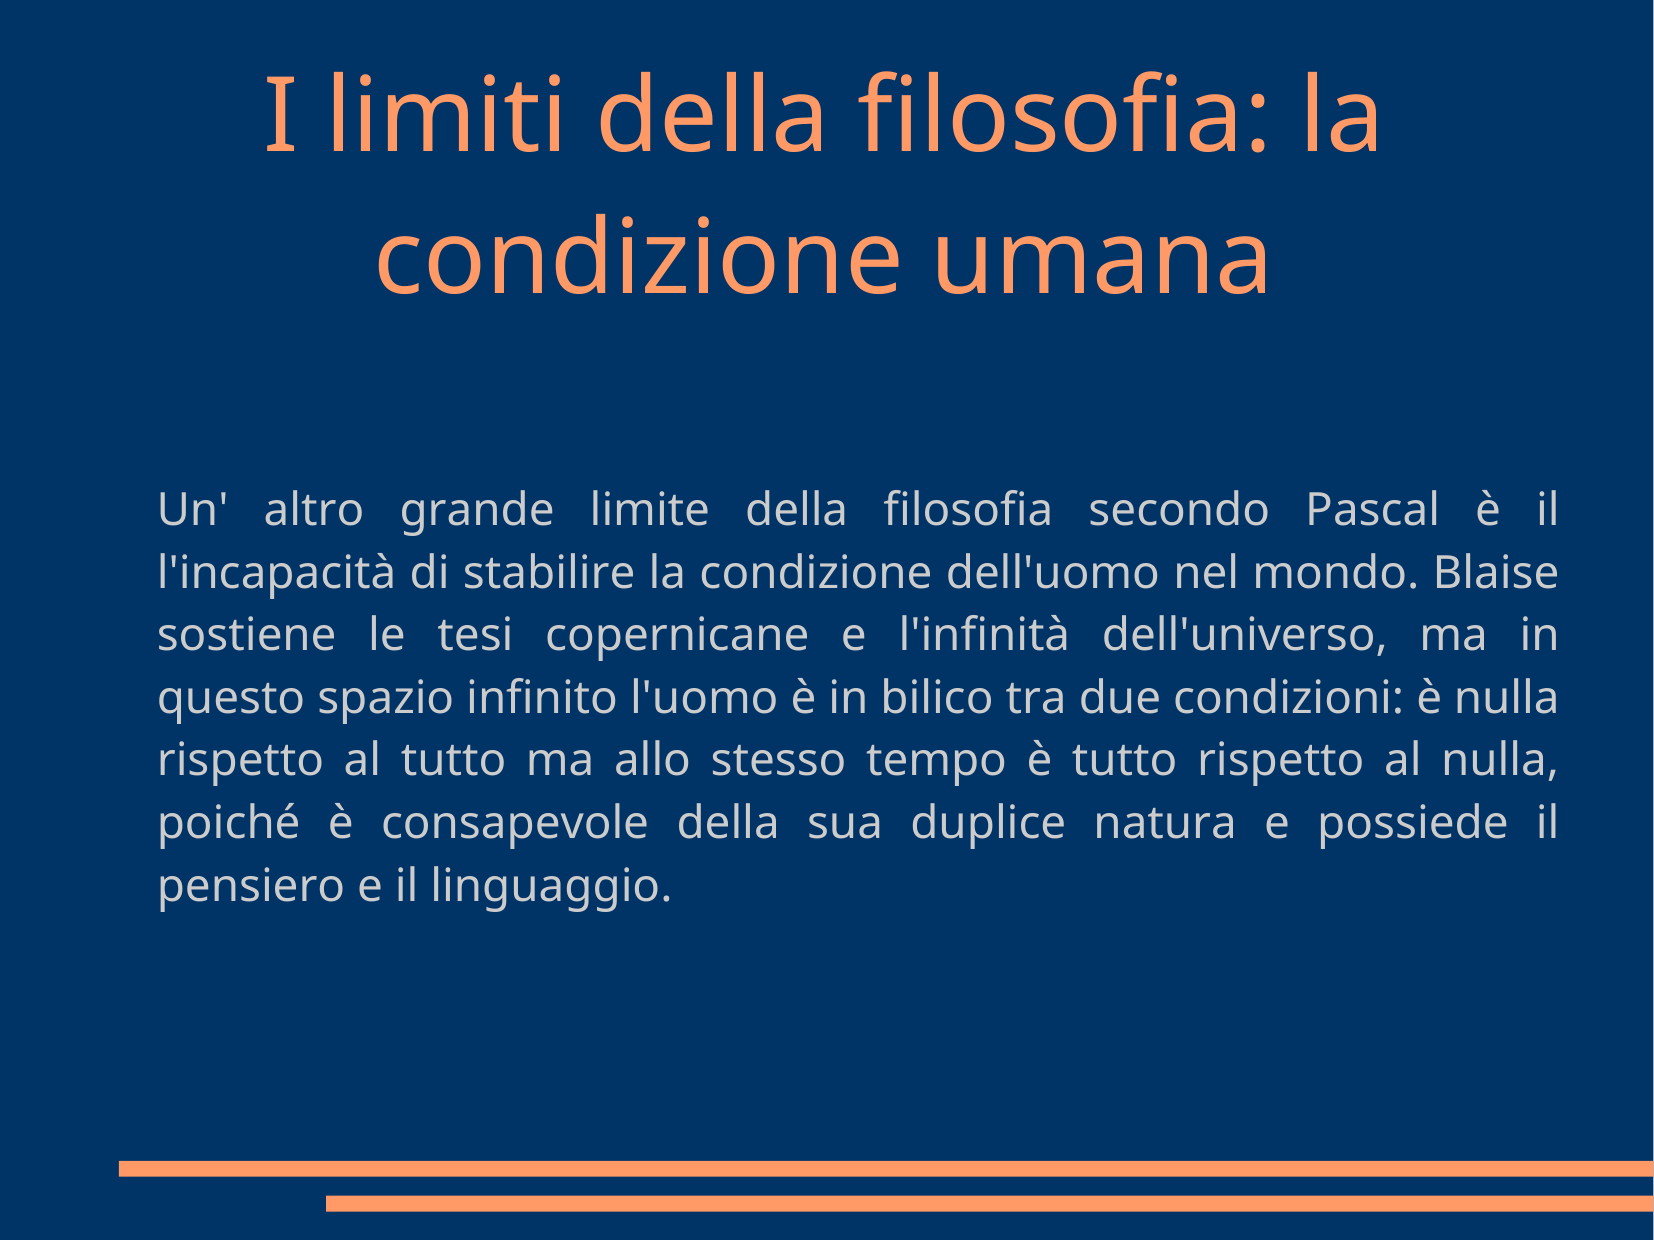

# I limiti della filosofia: la condizione umana
 Un' altro grande limite della filosofia secondo Pascal è il l'incapacità di stabilire la condizione dell'uomo nel mondo. Blaise sostiene le tesi copernicane e l'infinità dell'universo, ma in questo spazio infinito l'uomo è in bilico tra due condizioni: è nulla rispetto al tutto ma allo stesso tempo è tutto rispetto al nulla, poiché è consapevole della sua duplice natura e possiede il pensiero e il linguaggio.